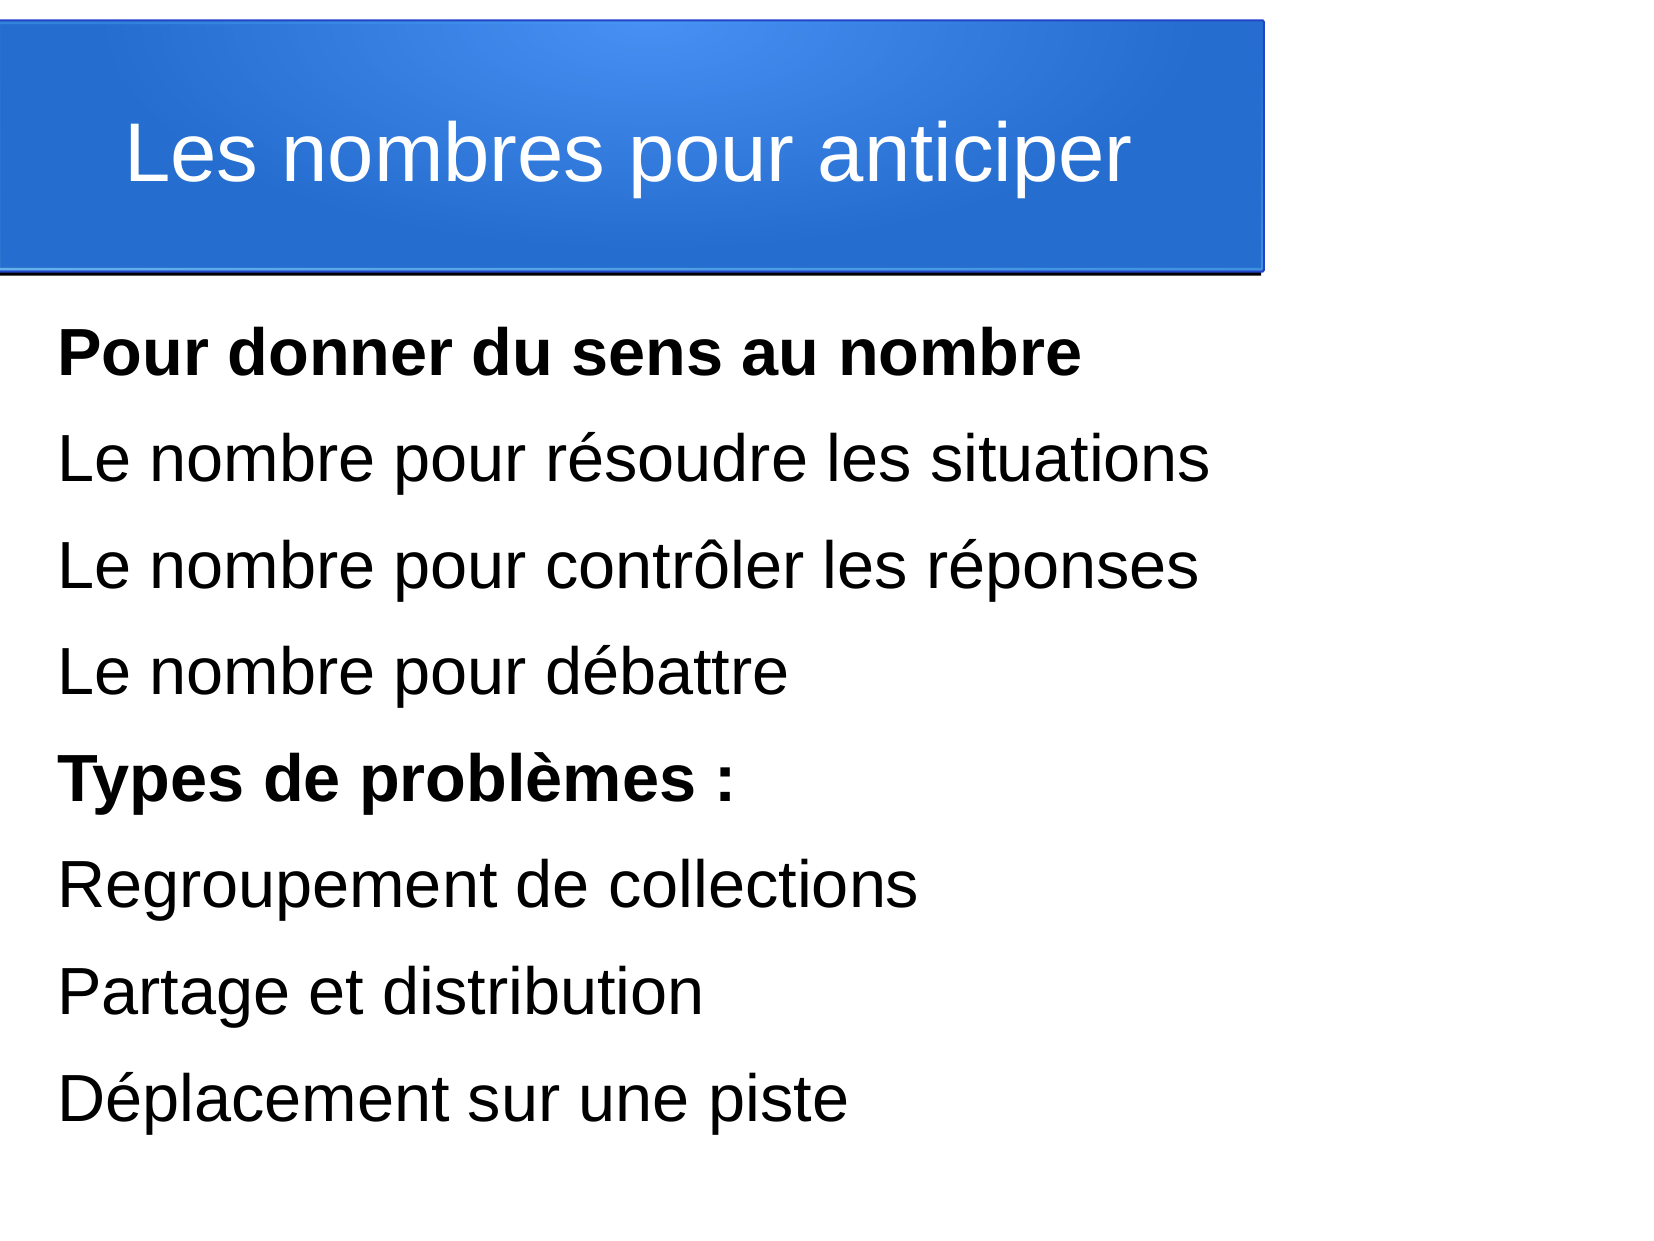

# Les nombres pour anticiper
Pour donner du sens au nombre
Le nombre pour résoudre les situations
Le nombre pour contrôler les réponses
Le nombre pour débattre
Types de problèmes :
Regroupement de collections
Partage et distribution
Déplacement sur une piste